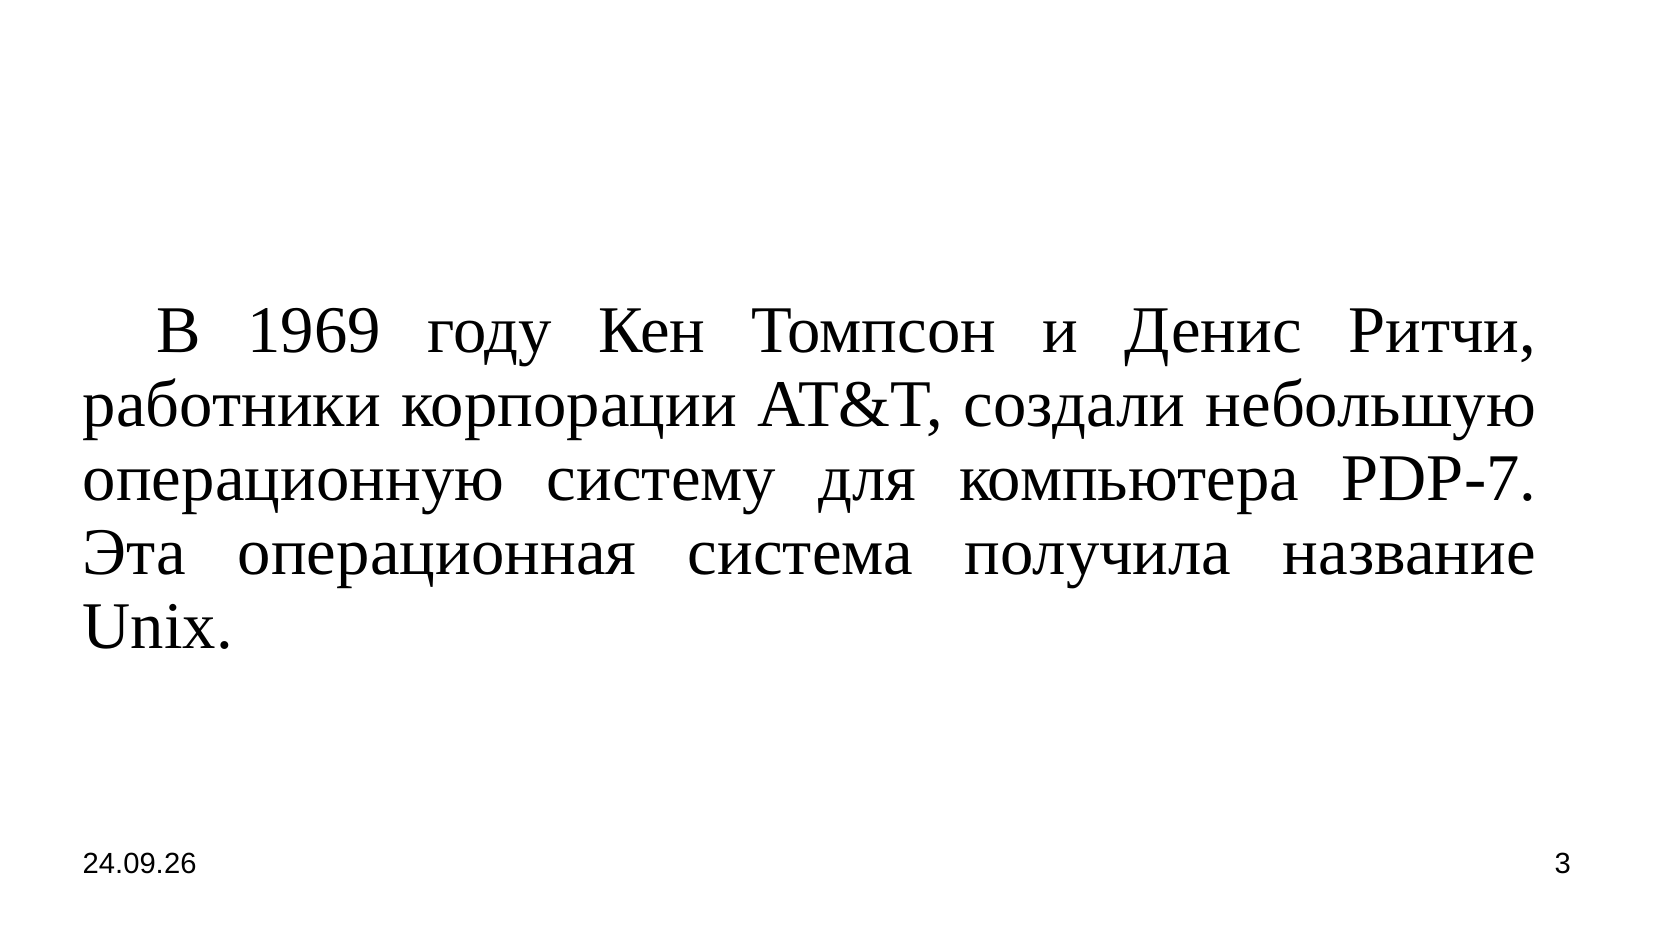

#
В 1969 году Кен Томпсон и Денис Ритчи, работники корпорации AT&T, создали небольшую операционную систему для компьютера PDP-7. Эта операционная система получила название Unix.
3